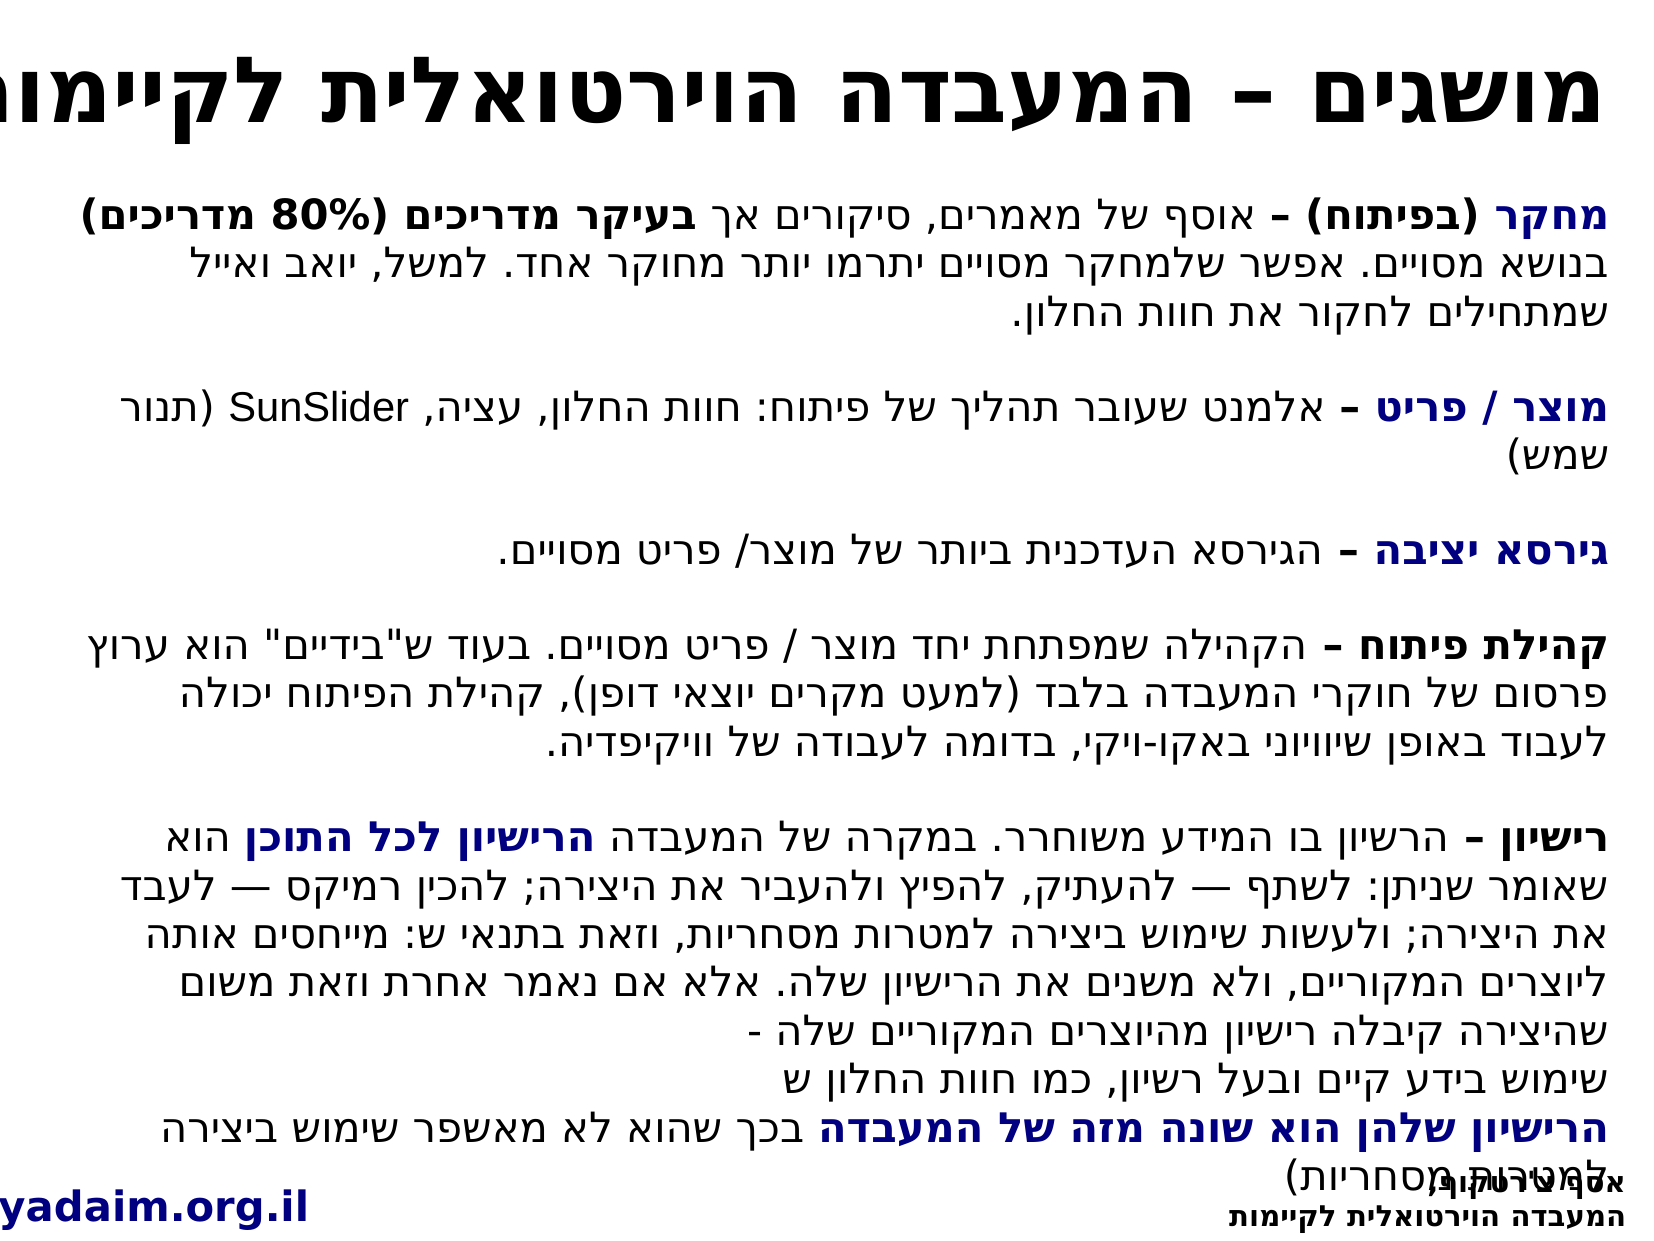

מושגים – המעבדה הוירטואלית לקיימות
מחקר (בפיתוח) – אוסף של מאמרים, סיקורים אך בעיקר מדריכים (80% מדריכים) בנושא מסויים. אפשר שלמחקר מסויים יתרמו יותר מחוקר אחד. למשל, יואב ואייל שמתחילים לחקור את חוות החלון.
מוצר / פריט – אלמנט שעובר תהליך של פיתוח: חוות החלון, עציה, SunSlider (תנור שמש)
גירסא יציבה – הגירסא העדכנית ביותר של מוצר/ פריט מסויים.
קהילת פיתוח – הקהילה שמפתחת יחד מוצר / פריט מסויים. בעוד ש"בידיים" הוא ערוץ פרסום של חוקרי המעבדה בלבד (למעט מקרים יוצאי דופן), קהילת הפיתוח יכולה לעבוד באופן שיוויוני באקו-ויקי, בדומה לעבודה של וויקיפדיה.
רישיון – הרשיון בו המידע משוחרר. במקרה של המעבדה הרישיון לכל התוכן הוא שאומר שניתן: לשתף — להעתיק, להפיץ ולהעביר את היצירה; להכין רמיקס — לעבד את היצירה; ולעשות שימוש ביצירה למטרות מסחריות, וזאת בתנאי ש: מייחסים אותה ליוצרים המקוריים, ולא משנים את הרישיון שלה. אלא אם נאמר אחרת וזאת משום שהיצירה קיבלה רישיון מהיוצרים המקוריים שלה -
שימוש בידע קיים ובעל רשיון, כמו חוות החלון שהרישיון שלהן הוא שונה מזה של המעבדה בכך שהוא לא מאשפר שימוש ביצירה למטרות מסחריות)
אסף צ'רטקוף,
המעבדה הוירטואלית לקיימות
bayadaim.org.il